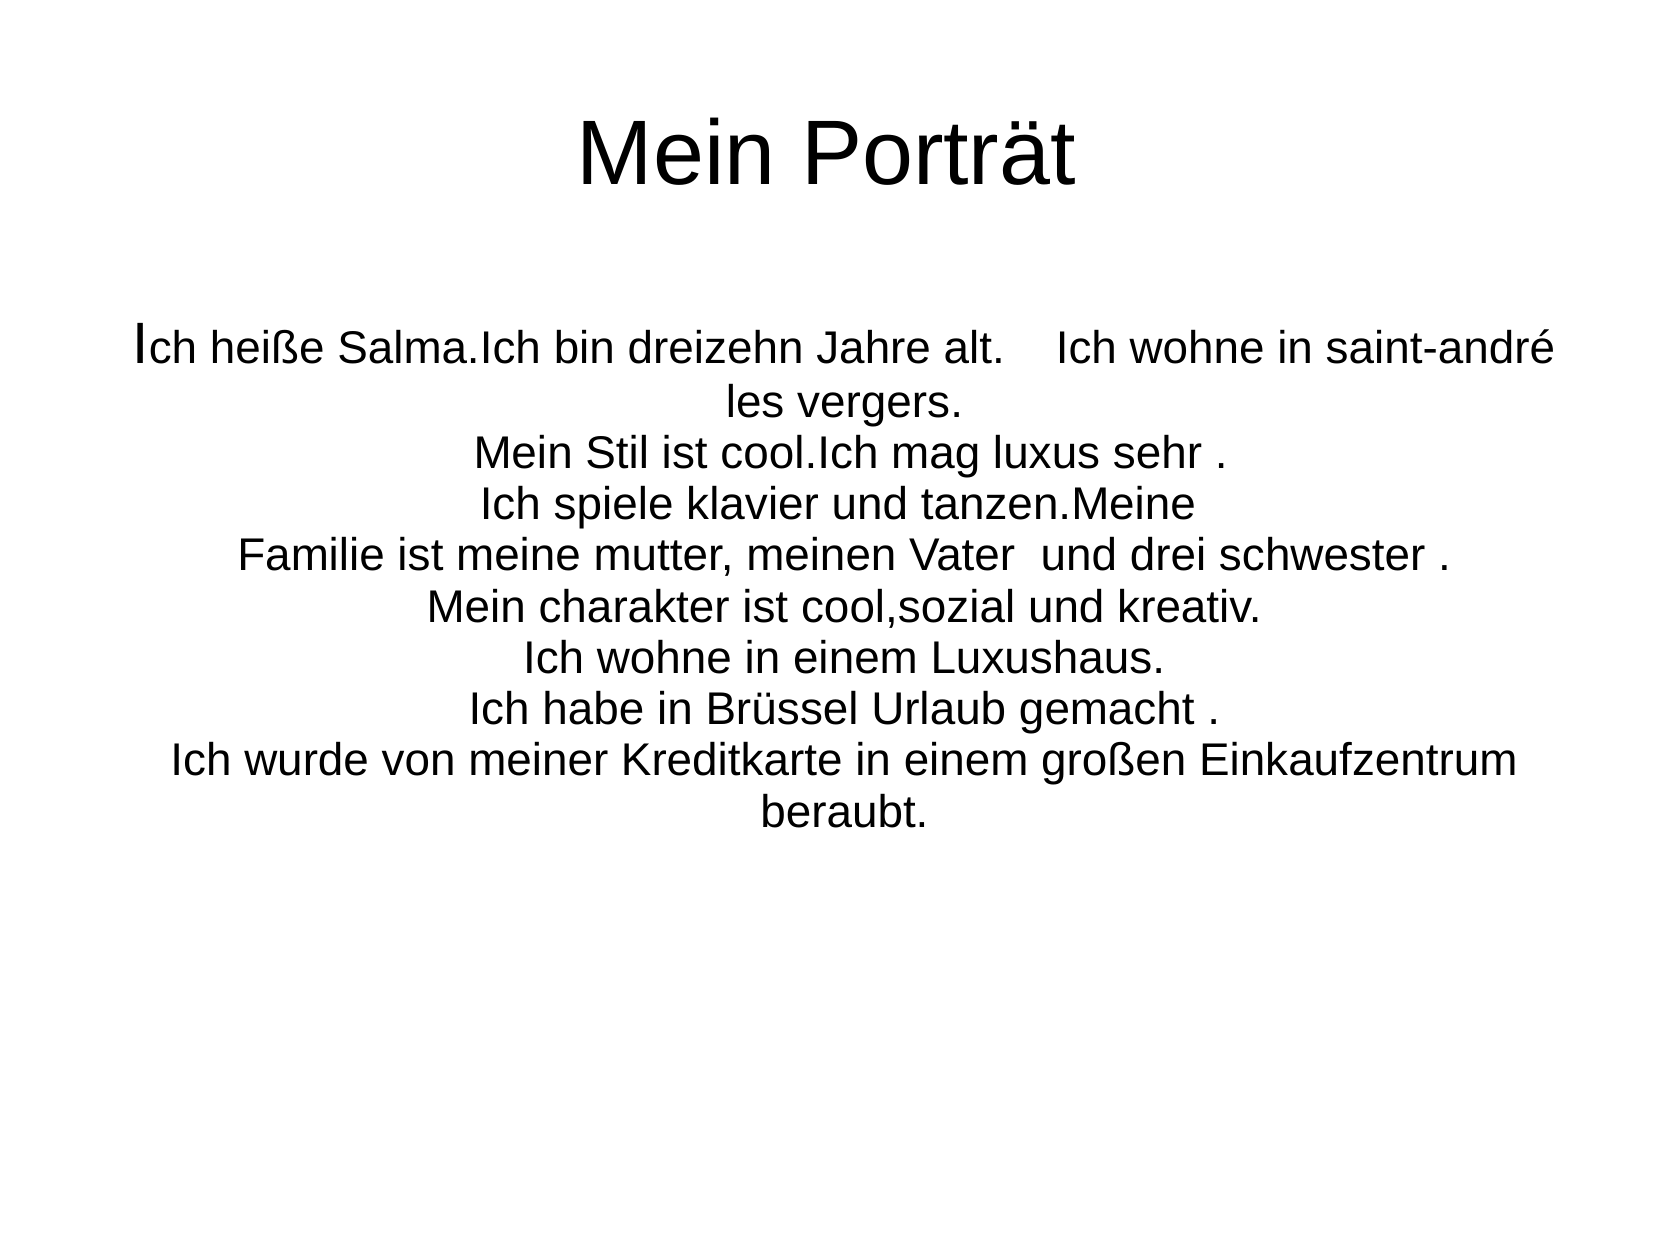

# Mein Porträt
Ich heiße Salma.Ich bin dreizehn Jahre alt. Ich wohne in saint-andré les vergers.
 Mein Stil ist cool.Ich mag luxus sehr .
Ich spiele klavier und tanzen.Meine
Familie ist meine mutter, meinen Vater und drei schwester .
Mein charakter ist cool,sozial und kreativ.
Ich wohne in einem Luxushaus.
Ich habe in Brüssel Urlaub gemacht .
Ich wurde von meiner Kreditkarte in einem großen Einkaufzentrum
beraubt.